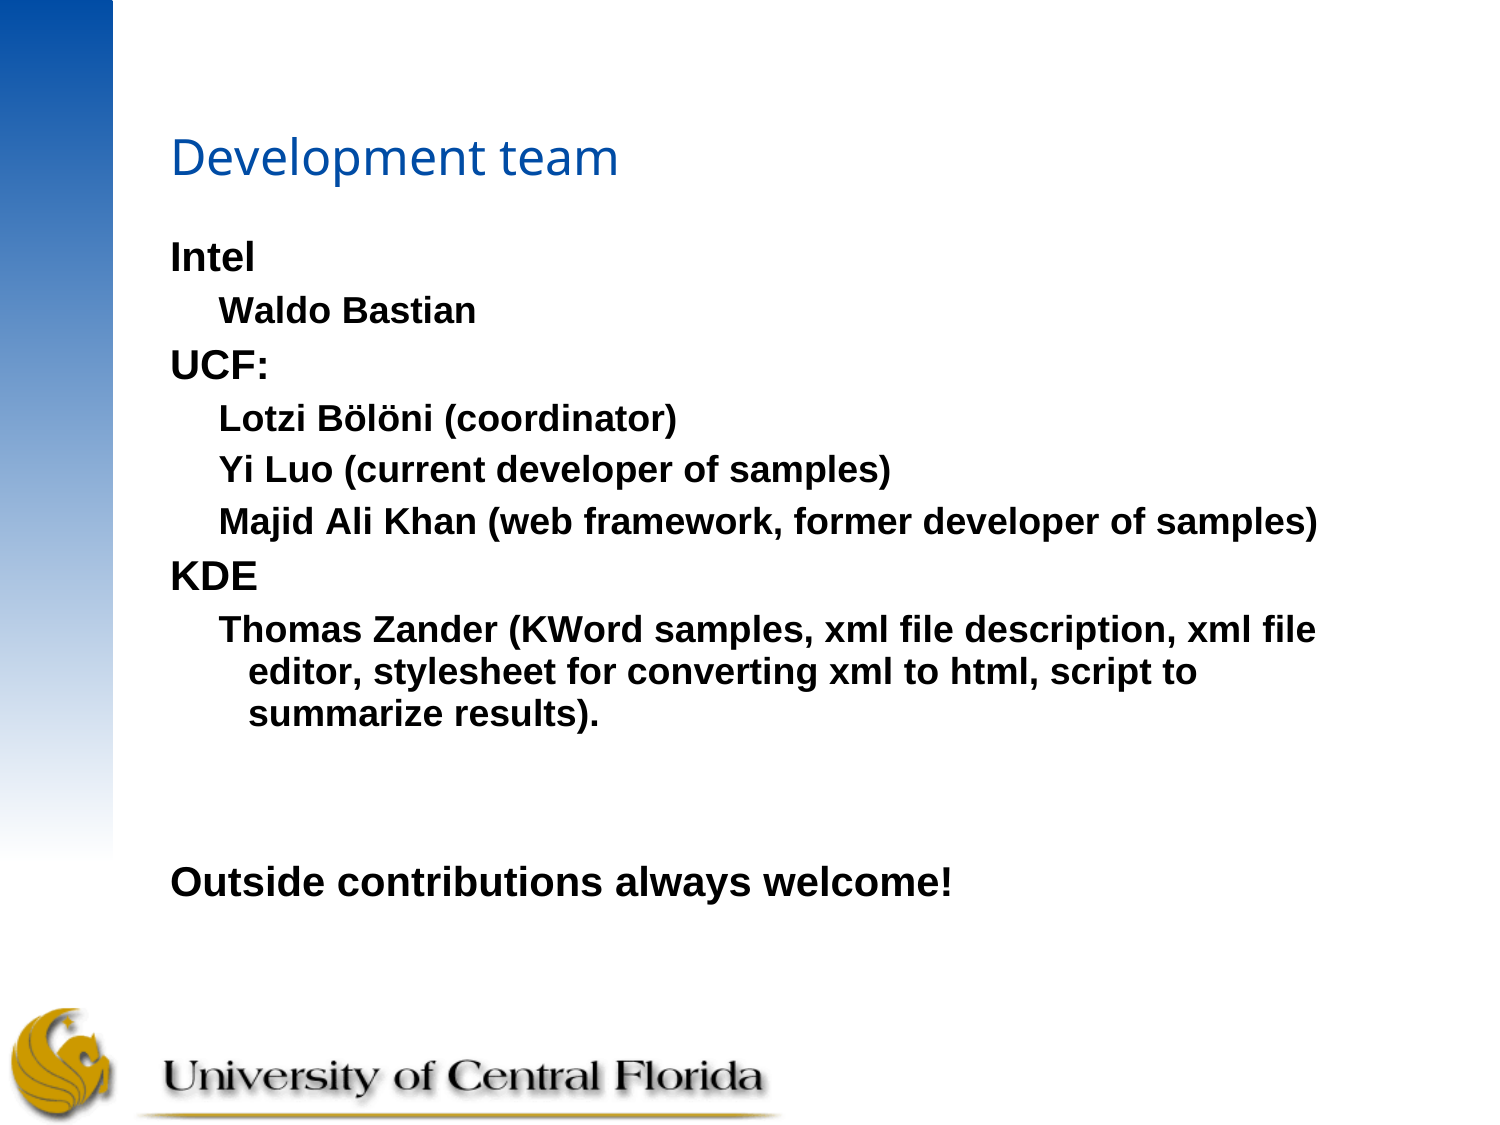

# Development team
Intel
Waldo Bastian
UCF:
Lotzi Bölöni (coordinator)
Yi Luo (current developer of samples)
Majid Ali Khan (web framework, former developer of samples)
KDE
Thomas Zander (KWord samples, xml file description, xml file editor, stylesheet for converting xml to html, script to summarize results).
Outside contributions always welcome!